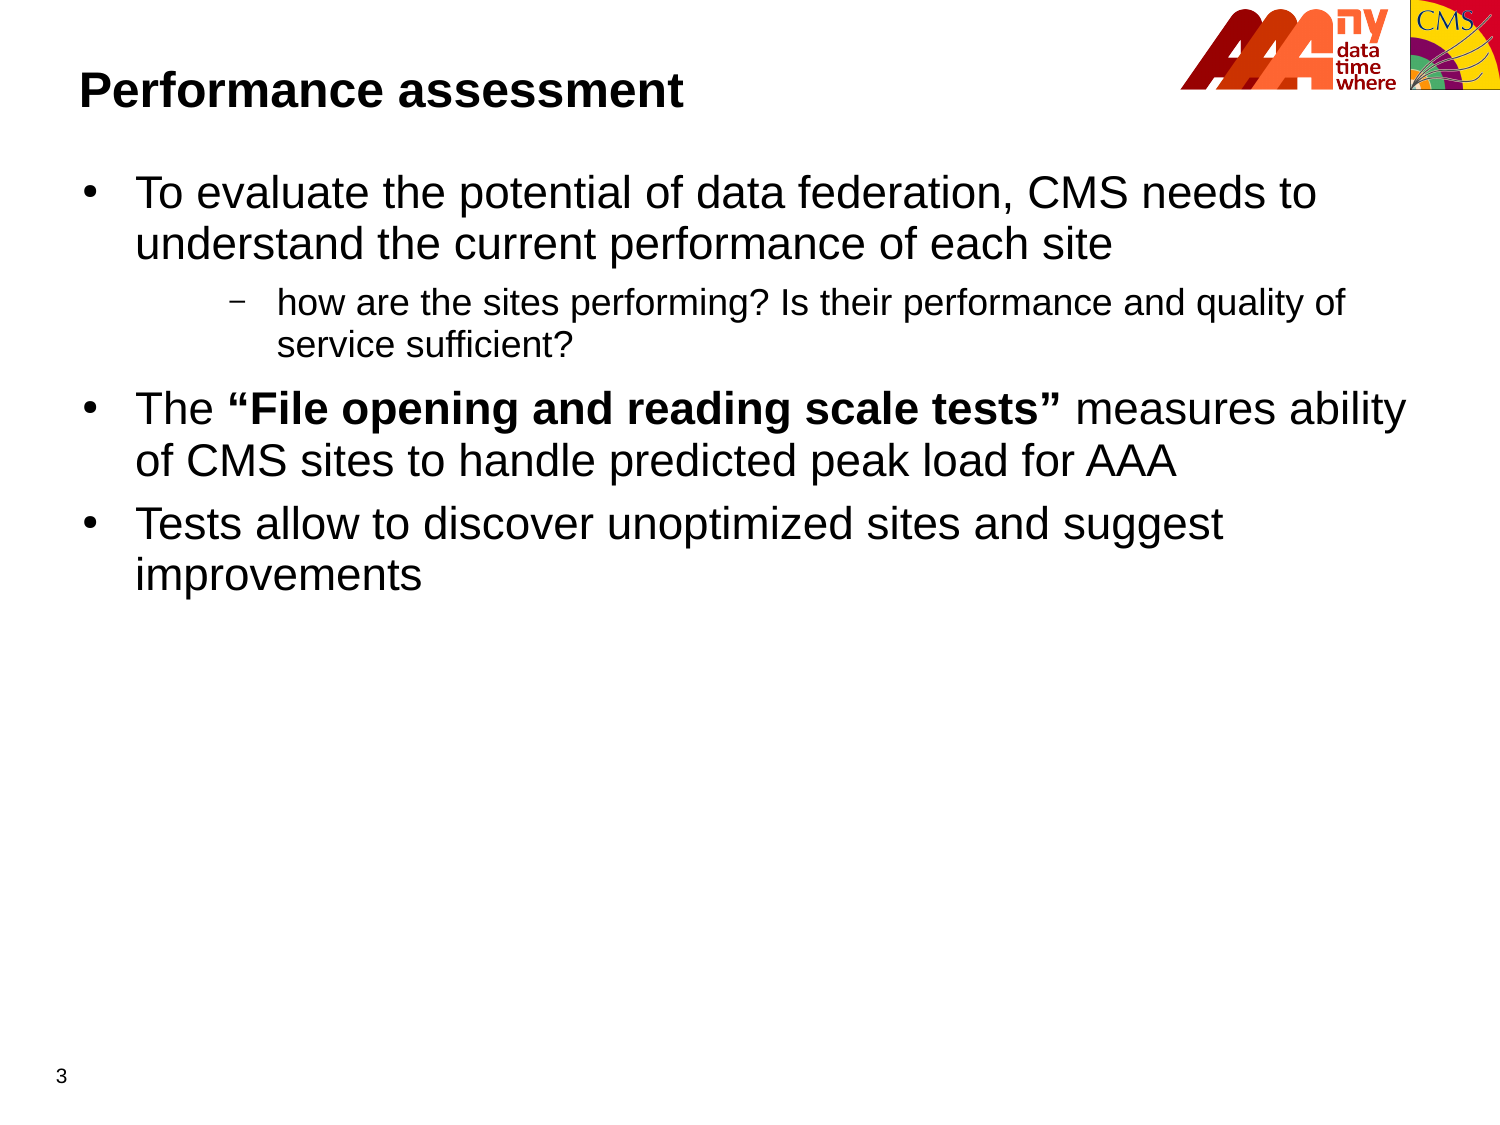

# Performance assessment
To evaluate the potential of data federation, CMS needs to understand the current performance of each site
how are the sites performing? Is their performance and quality of service sufficient?
The “File opening and reading scale tests” measures ability of CMS sites to handle predicted peak load for AAA
Tests allow to discover unoptimized sites and suggest improvements